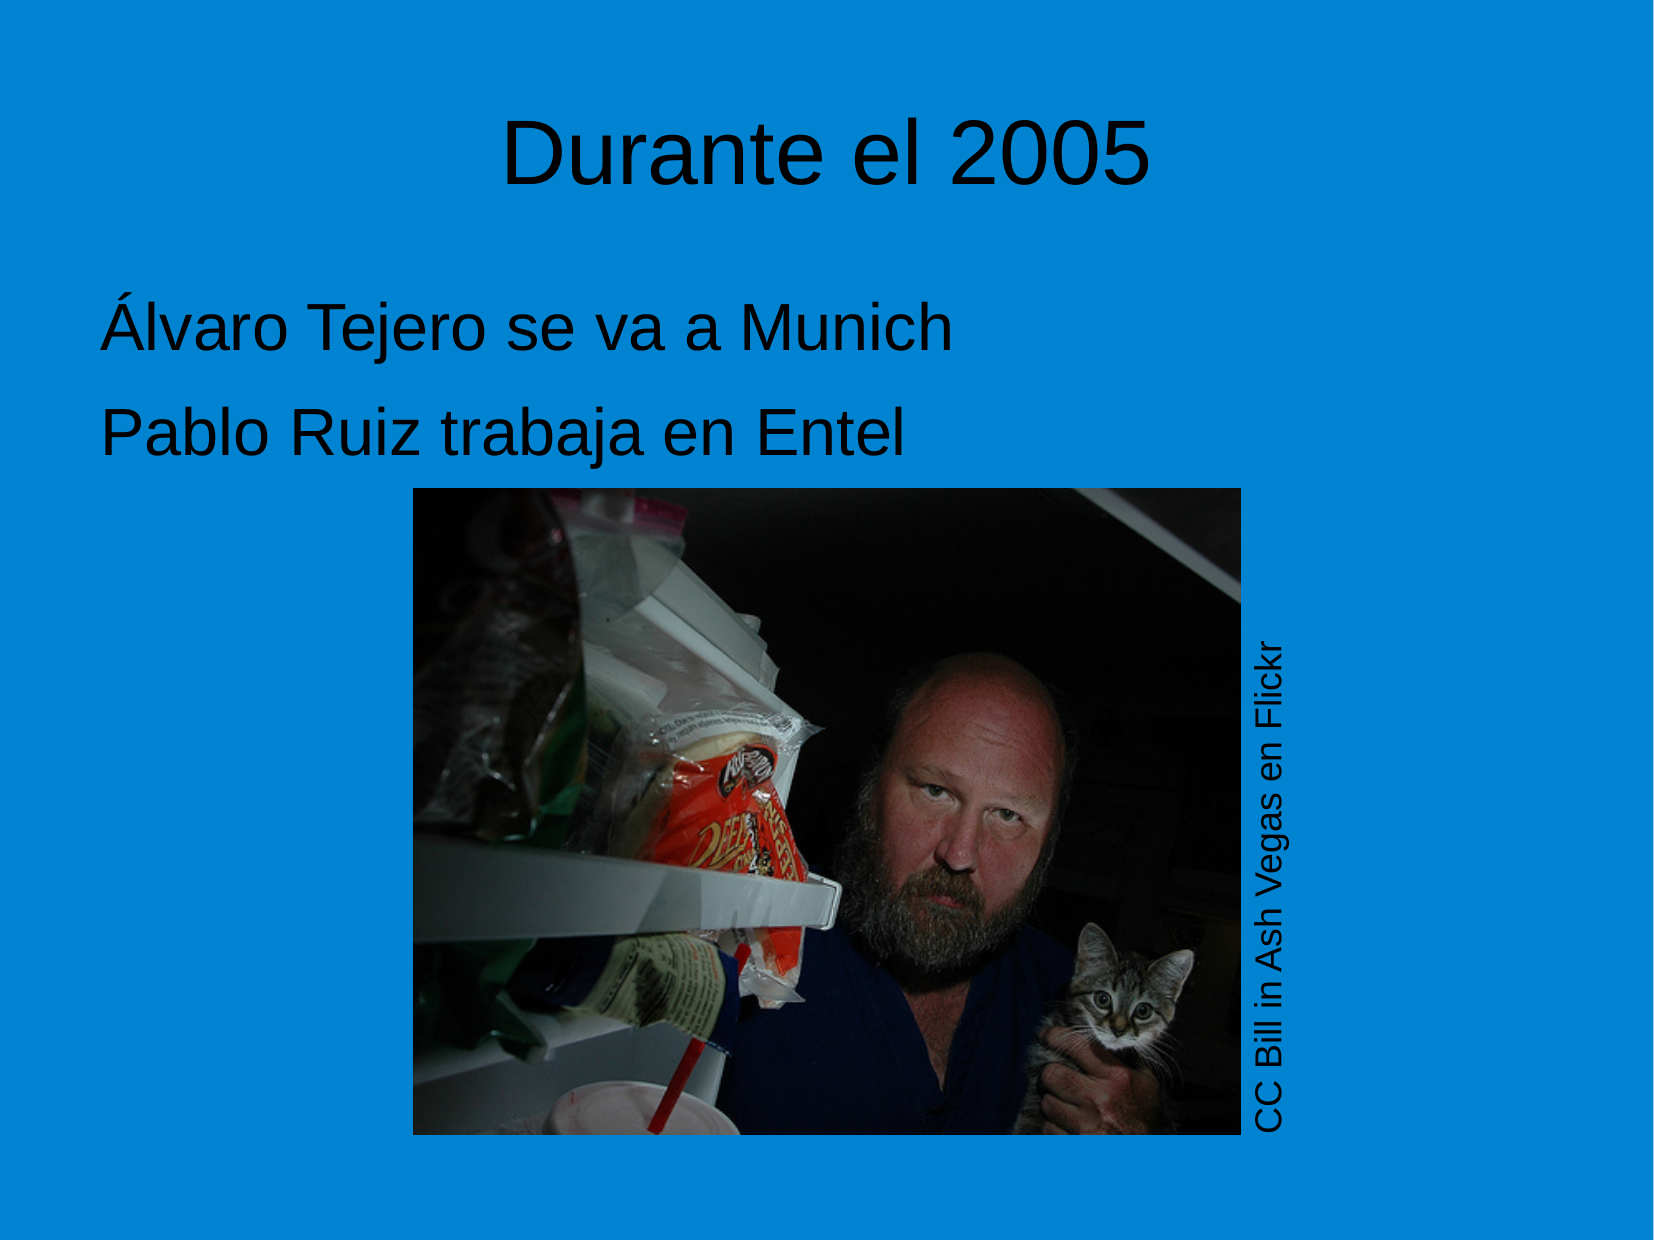

# Durante el 2005
Álvaro Tejero se va a Munich
Pablo Ruiz trabaja en Entel
CC Bill in Ash Vegas en Flickr